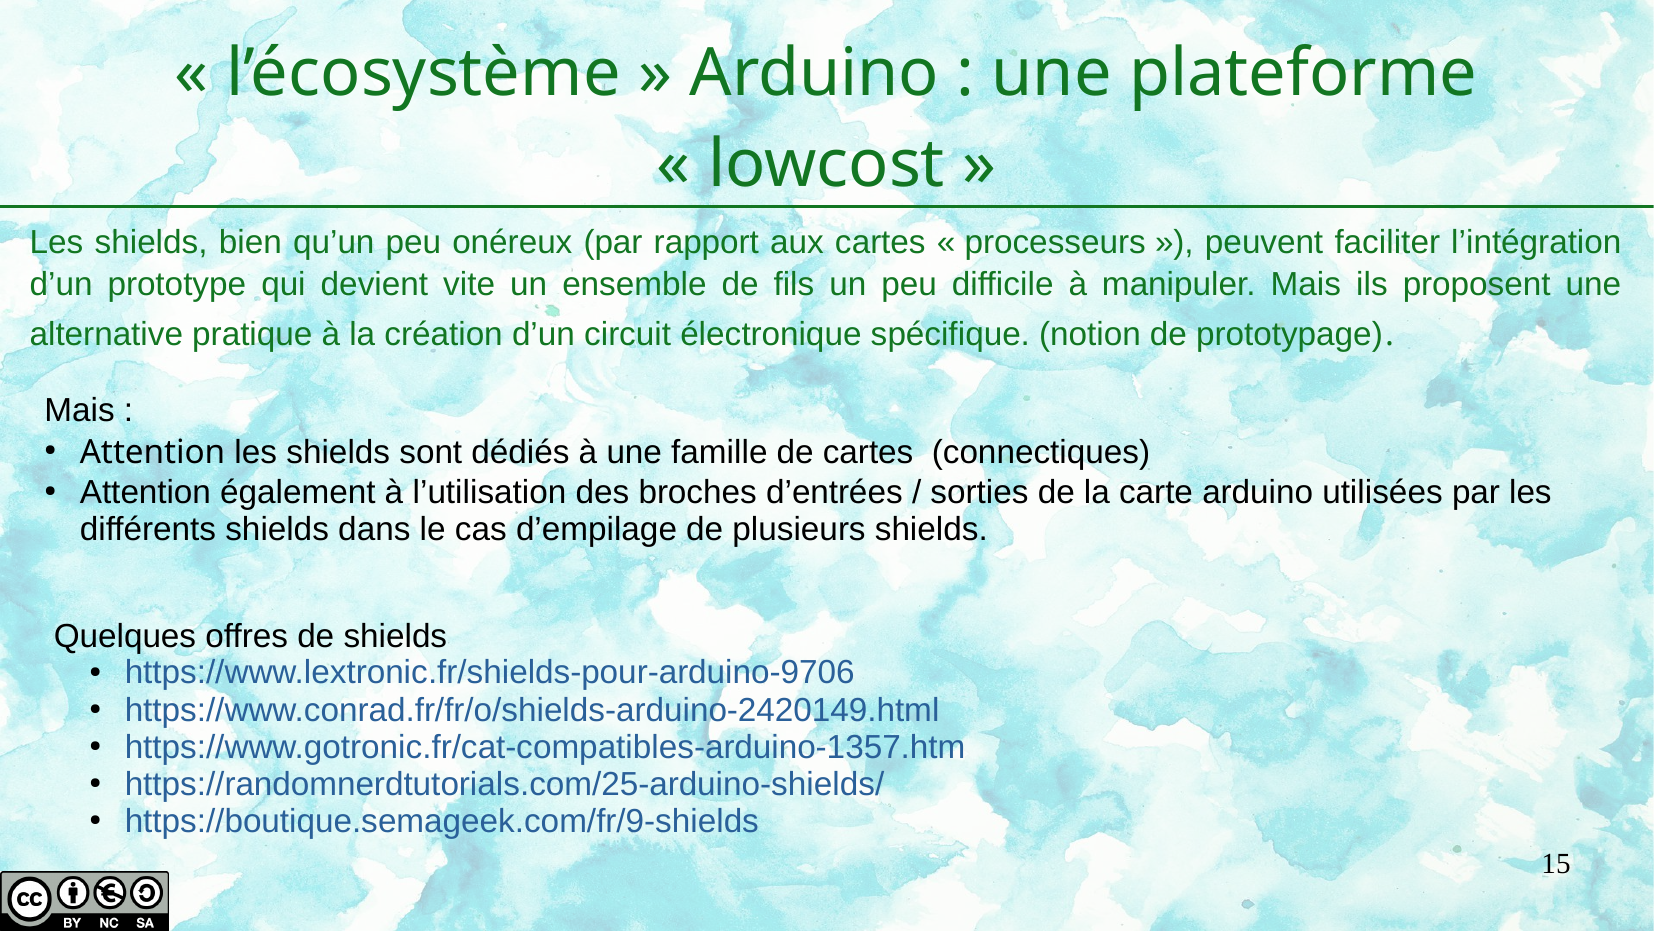

# « l’écosystème » Arduino : une plateforme « lowcost »
Les shields, bien qu’un peu onéreux (par rapport aux cartes « processeurs »), peuvent faciliter l’intégration d’un prototype qui devient vite un ensemble de fils un peu difficile à manipuler. Mais ils proposent une alternative pratique à la création d’un circuit électronique spécifique. (notion de prototypage).
Mais :
Attention les shields sont dédiés à une famille de cartes (connectiques)
Attention également à l’utilisation des broches d’entrées / sorties de la carte arduino utilisées par les différents shields dans le cas d’empilage de plusieurs shields.
Quelques offres de shields
https://www.lextronic.fr/shields-pour-arduino-9706
https://www.conrad.fr/fr/o/shields-arduino-2420149.html
https://www.gotronic.fr/cat-compatibles-arduino-1357.htm
https://randomnerdtutorials.com/25-arduino-shields/
https://boutique.semageek.com/fr/9-shields
15